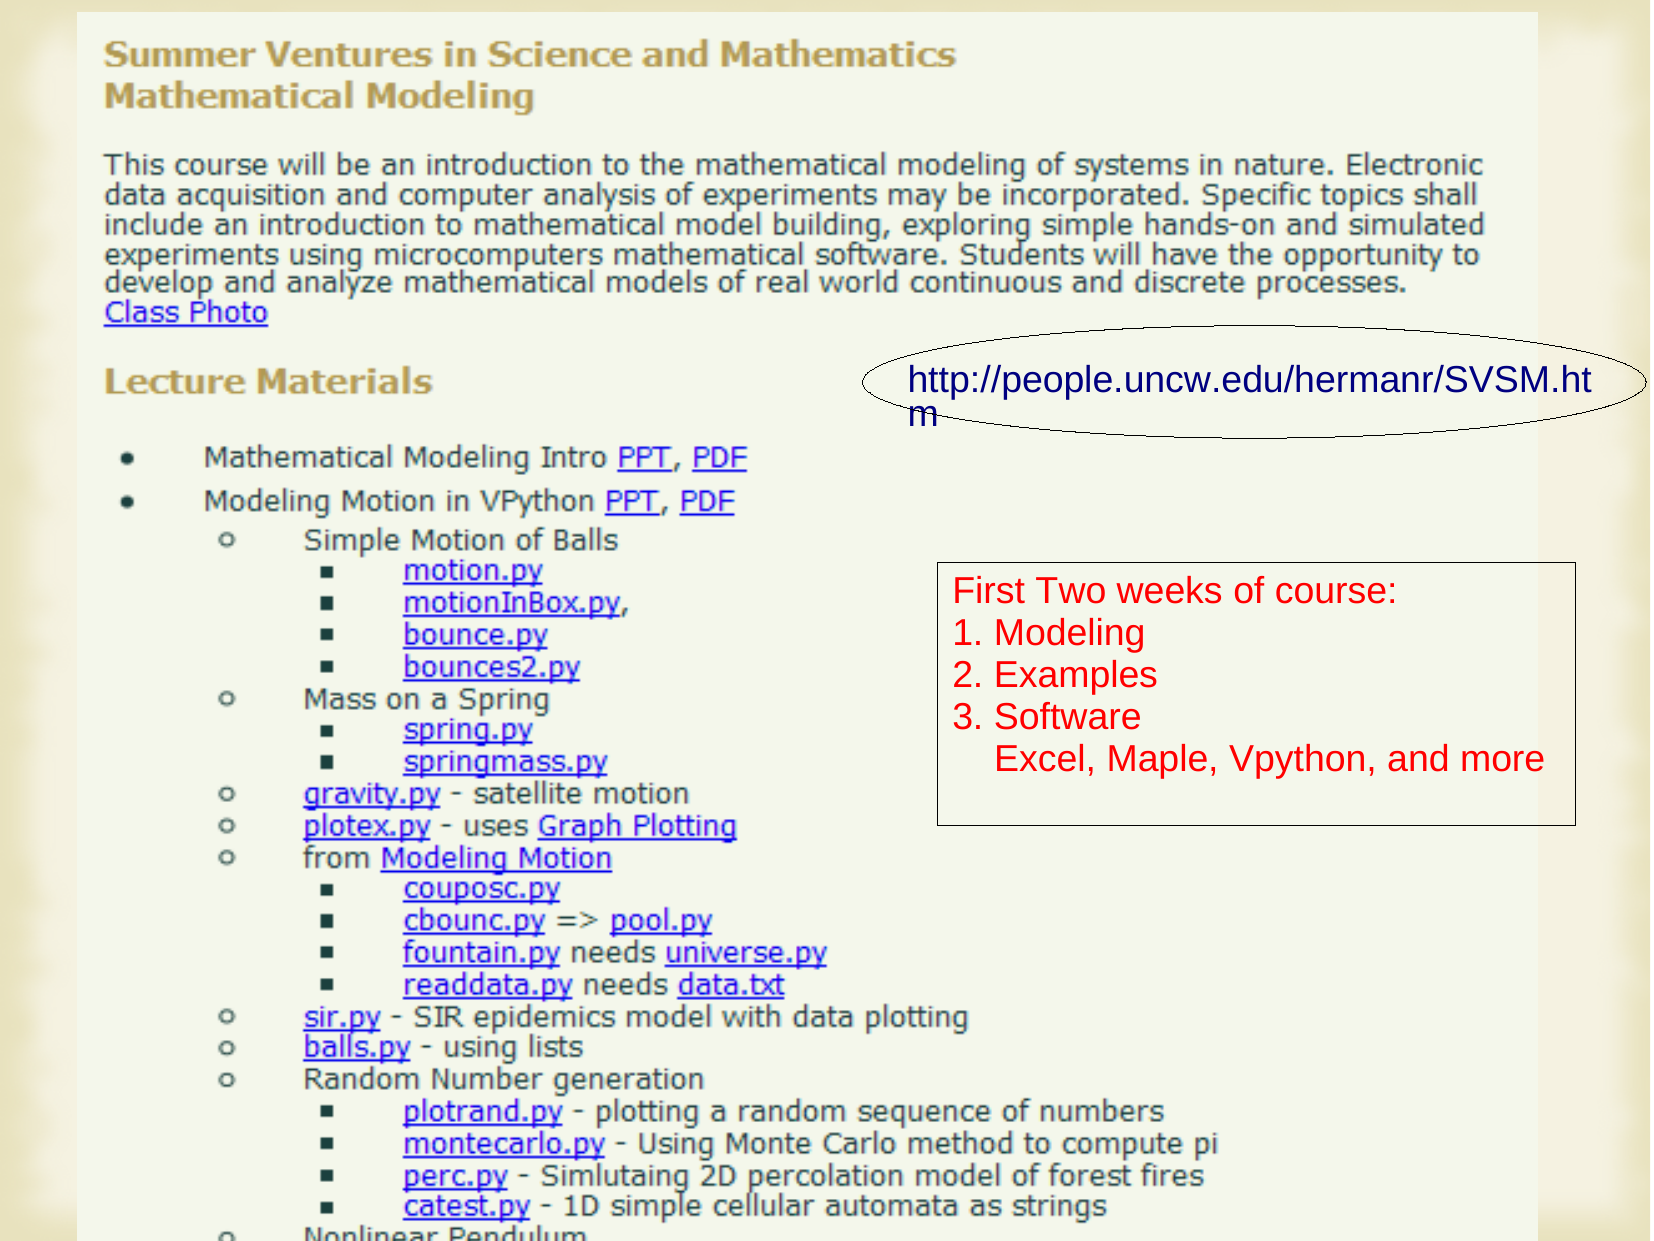

# Course Web Site
http://people.uncw.edu/hermanr/SVSM.htm
First Two weeks of course:
1. Modeling
2. Examples
3. Software
 Excel, Maple, Vpython, and more